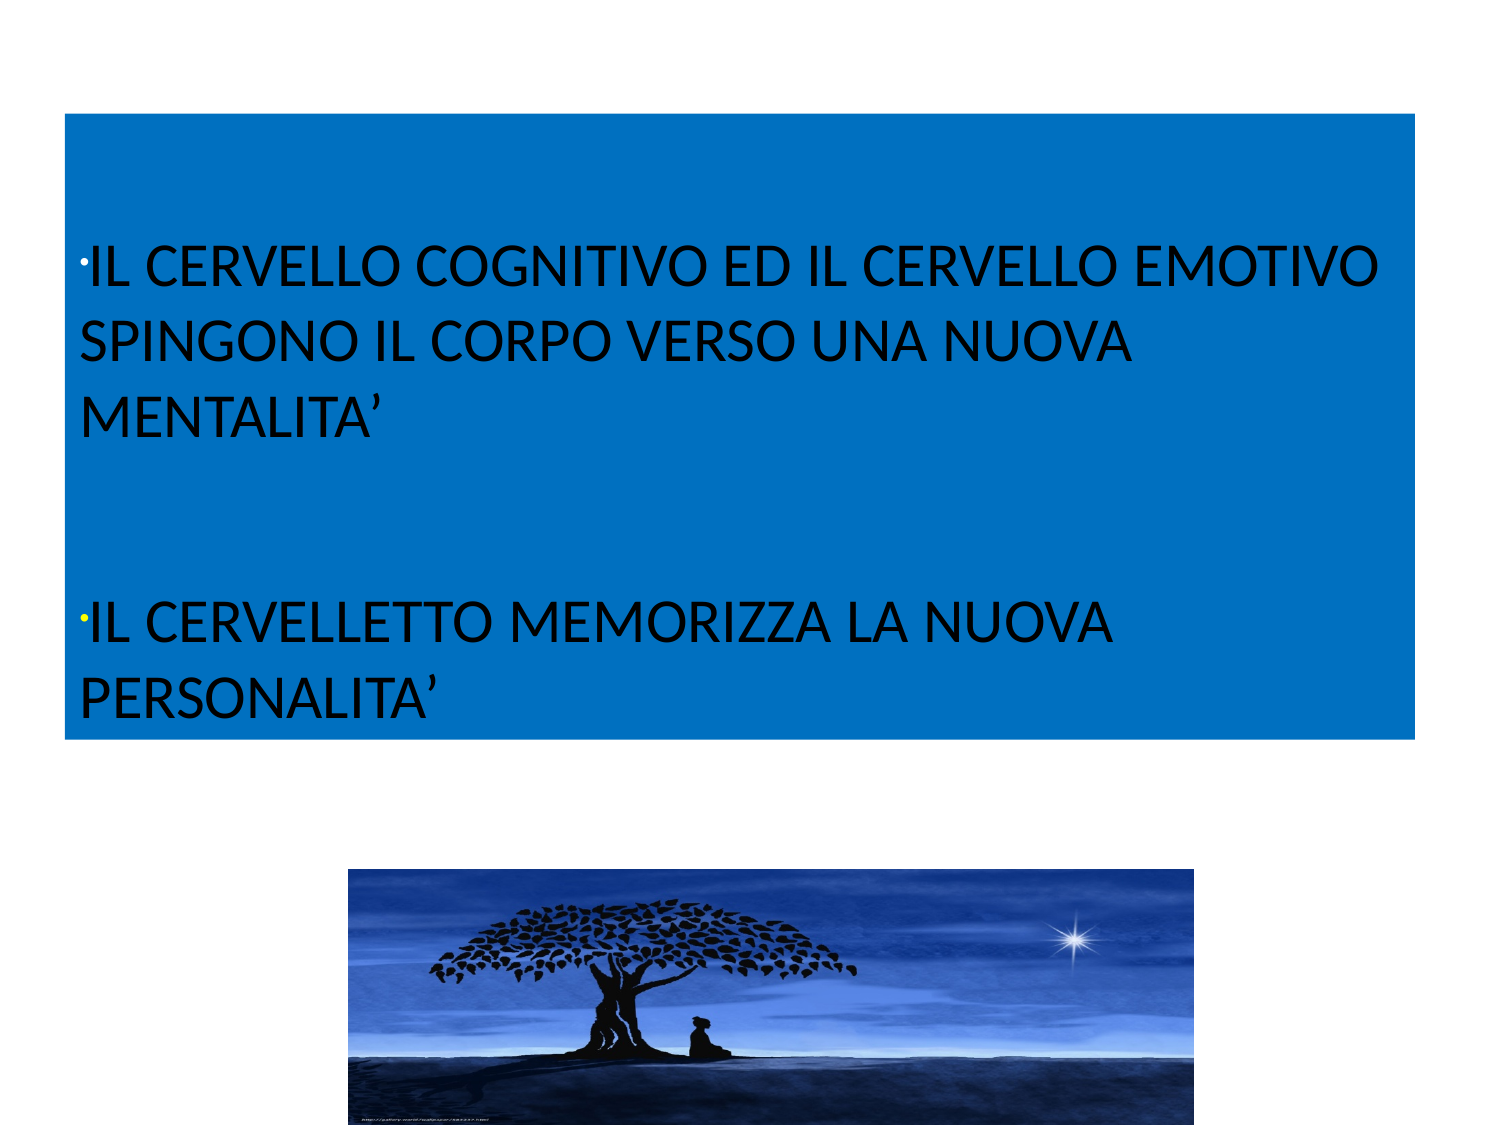

# DAL PENSIERO ALL’ESSERE
IL CERVELLO COGNITIVO ED IL CERVELLO EMOTIVO SPINGONO IL CORPO VERSO UNA NUOVA MENTALITA’
IL CERVELLETTO MEMORIZZA LA NUOVA PERSONALITA’